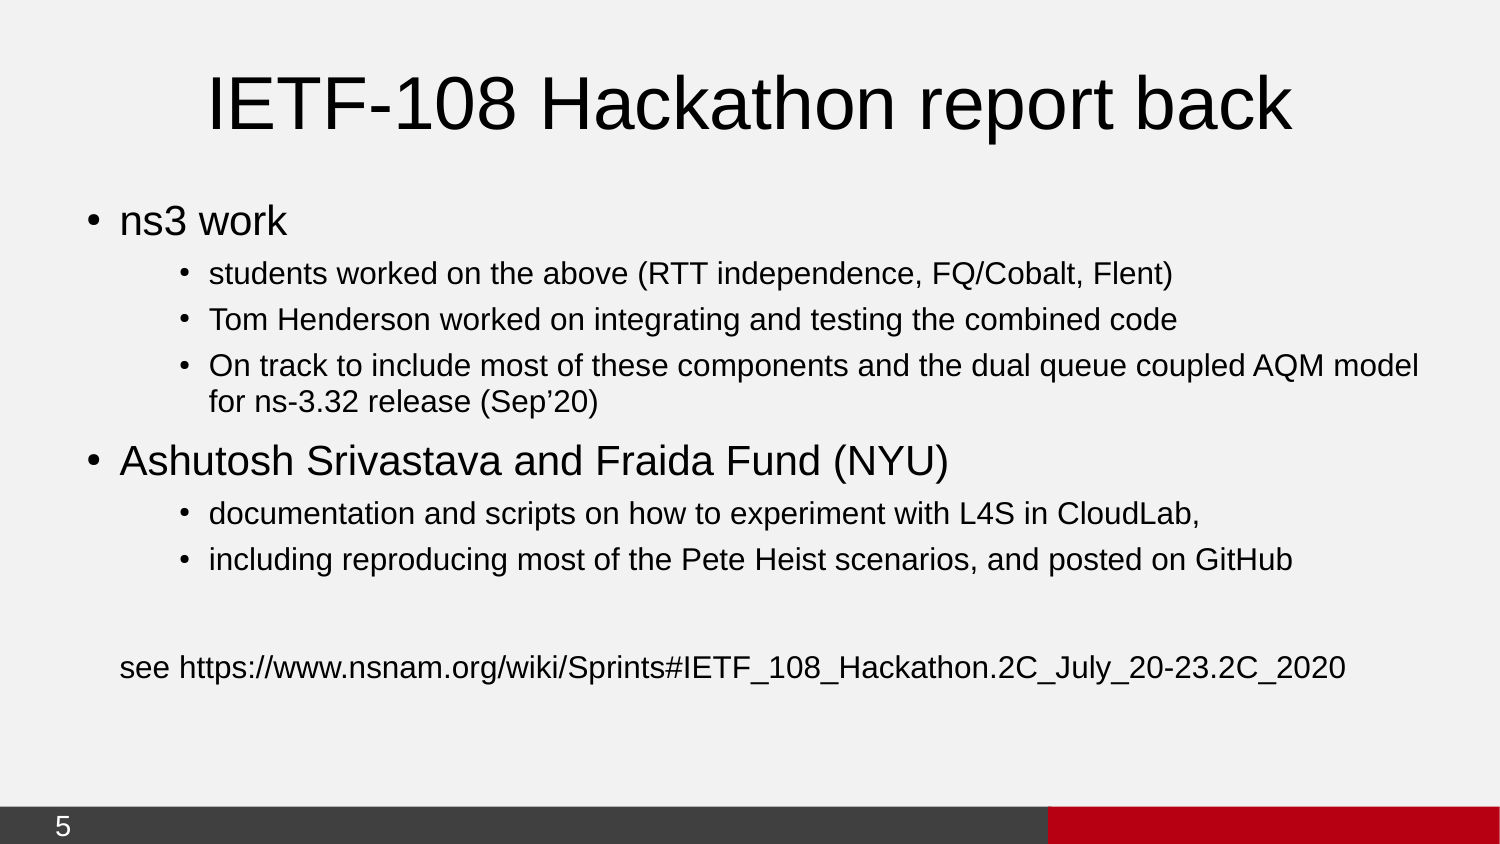

# IETF-108 Hackathon report back
ns3 work
students worked on the above (RTT independence, FQ/Cobalt, Flent)
Tom Henderson worked on integrating and testing the combined code
On track to include most of these components and the dual queue coupled AQM model for ns-3.32 release (Sep’20)
Ashutosh Srivastava and Fraida Fund (NYU)
documentation and scripts on how to experiment with L4S in CloudLab,
including reproducing most of the Pete Heist scenarios, and posted on GitHub
see https://www.nsnam.org/wiki/Sprints#IETF_108_Hackathon.2C_July_20-23.2C_2020
5